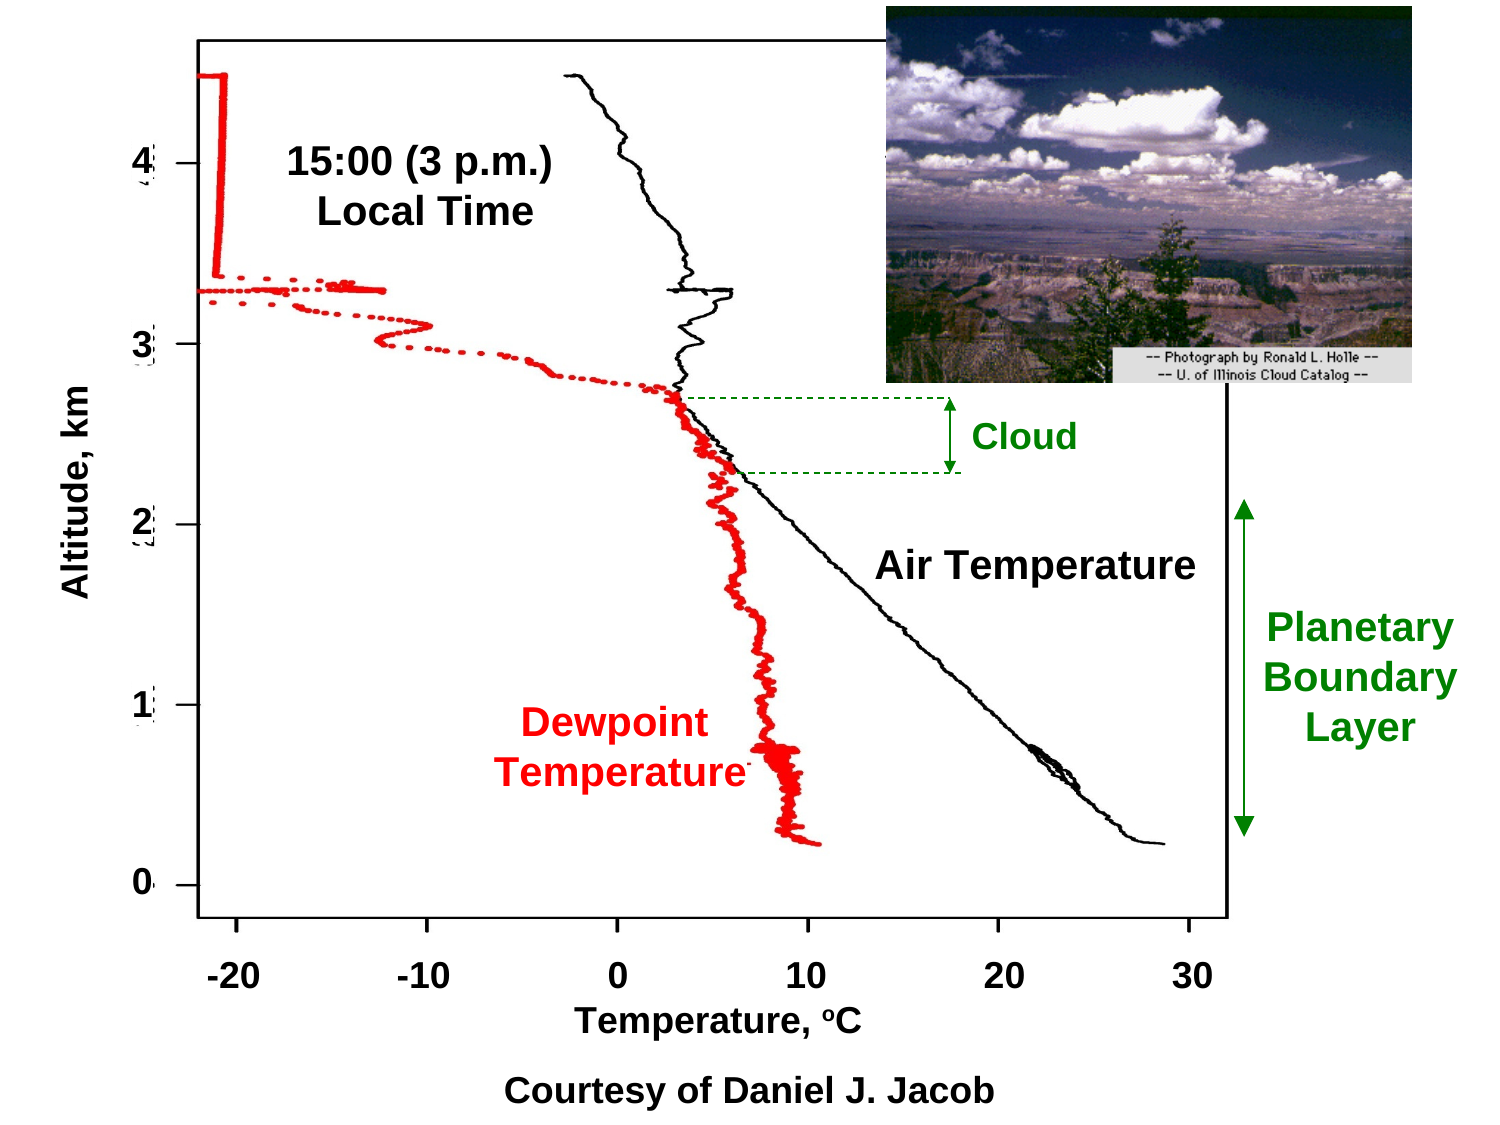

15:00 (3 p.m.)
Local Time
4
3
Cloud
Altitude, km
2
Air Temperature
Planetary
Boundary
Layer
1
Dewpoint
 Temperature
0
 -20 -10 0 10 20 30
 Temperature, oC
Courtesy of Daniel J. Jacob